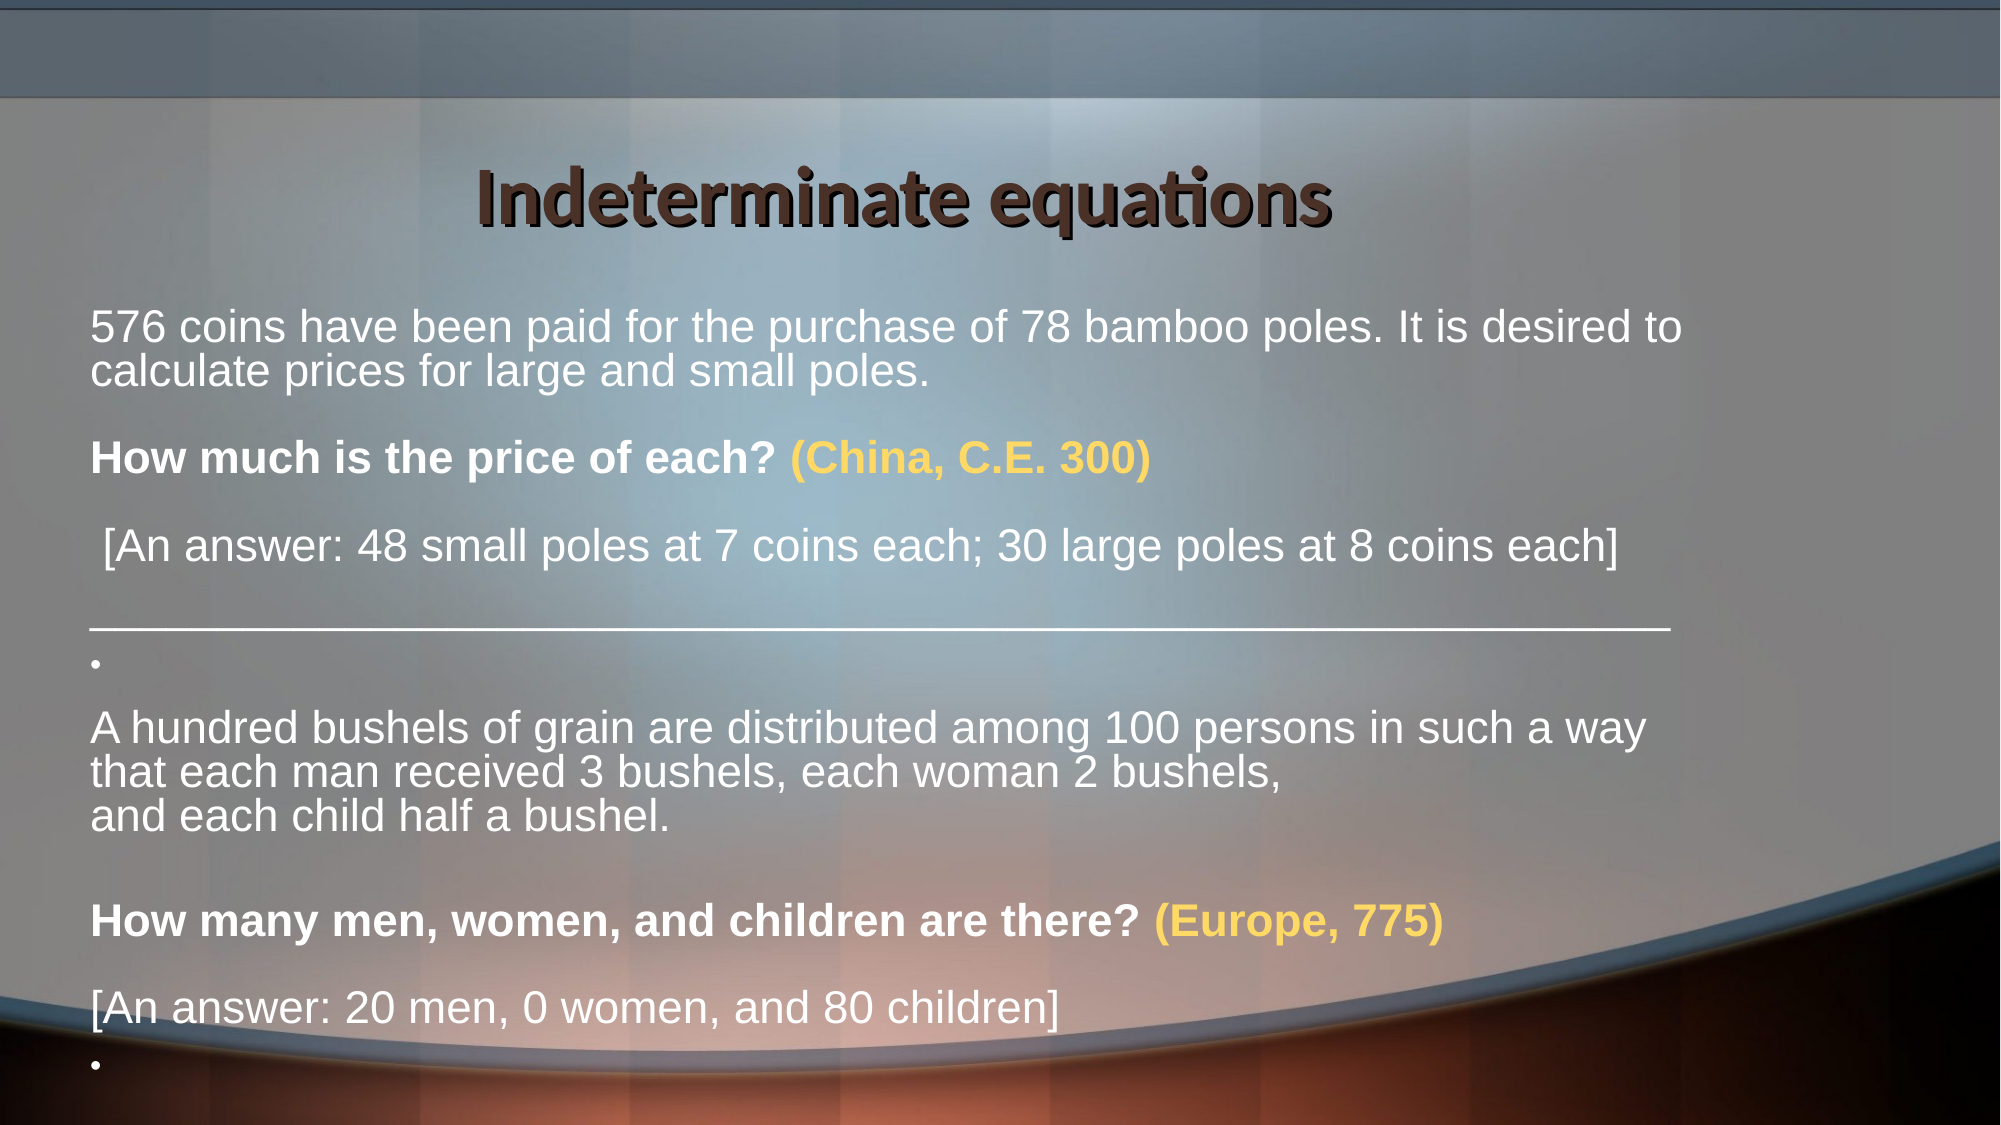

# Indeterminate equations
576 coins have been paid for the purchase of 78 bamboo poles. It is desired to calculate prices for large and small poles.
How much is the price of each? (China, C.E. 300)
 [An answer: 48 small poles at 7 coins each; 30 large poles at 8 coins each]
______________________________________________________________
A hundred bushels of grain are distributed among 100 persons in such a way that each man received 3 bushels, each woman 2 bushels,
and each child half a bushel.
How many men, women, and children are there? (Europe, 775)
[An answer: 20 men, 0 women, and 80 children]